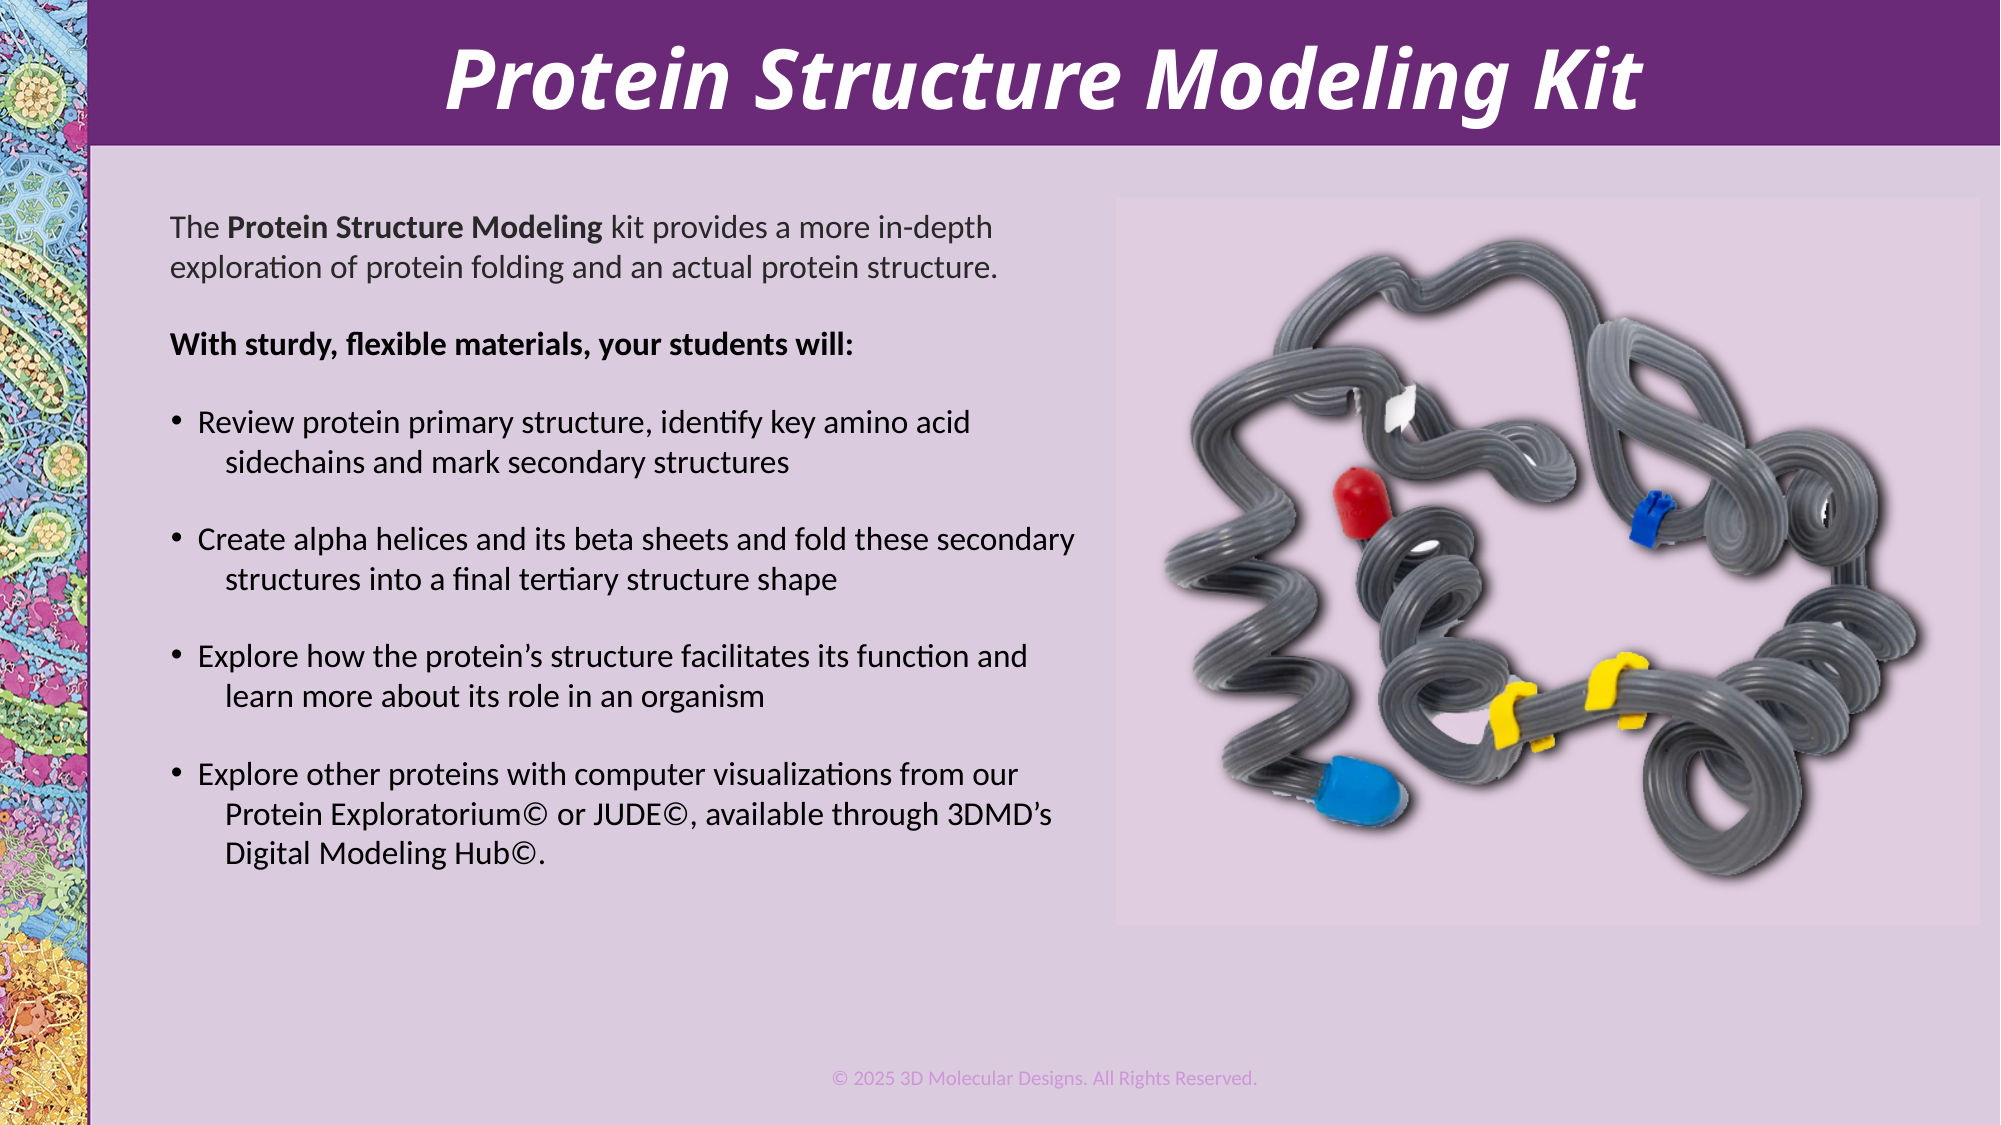

# Protein Structure Modeling Kit
The Protein Structure Modeling kit provides a more in-depth exploration of protein folding and an actual protein structure.
With sturdy, flexible materials, your students will:
Review protein primary structure, identify key amino acid sidechains and mark secondary structures
Create alpha helices and its beta sheets and fold these secondary structures into a final tertiary structure shape
Explore how the protein’s structure facilitates its function and learn more about its role in an organism
Explore other proteins with computer visualizations from our Protein Exploratorium© or JUDE©, available through 3DMD’s Digital Modeling Hub©.